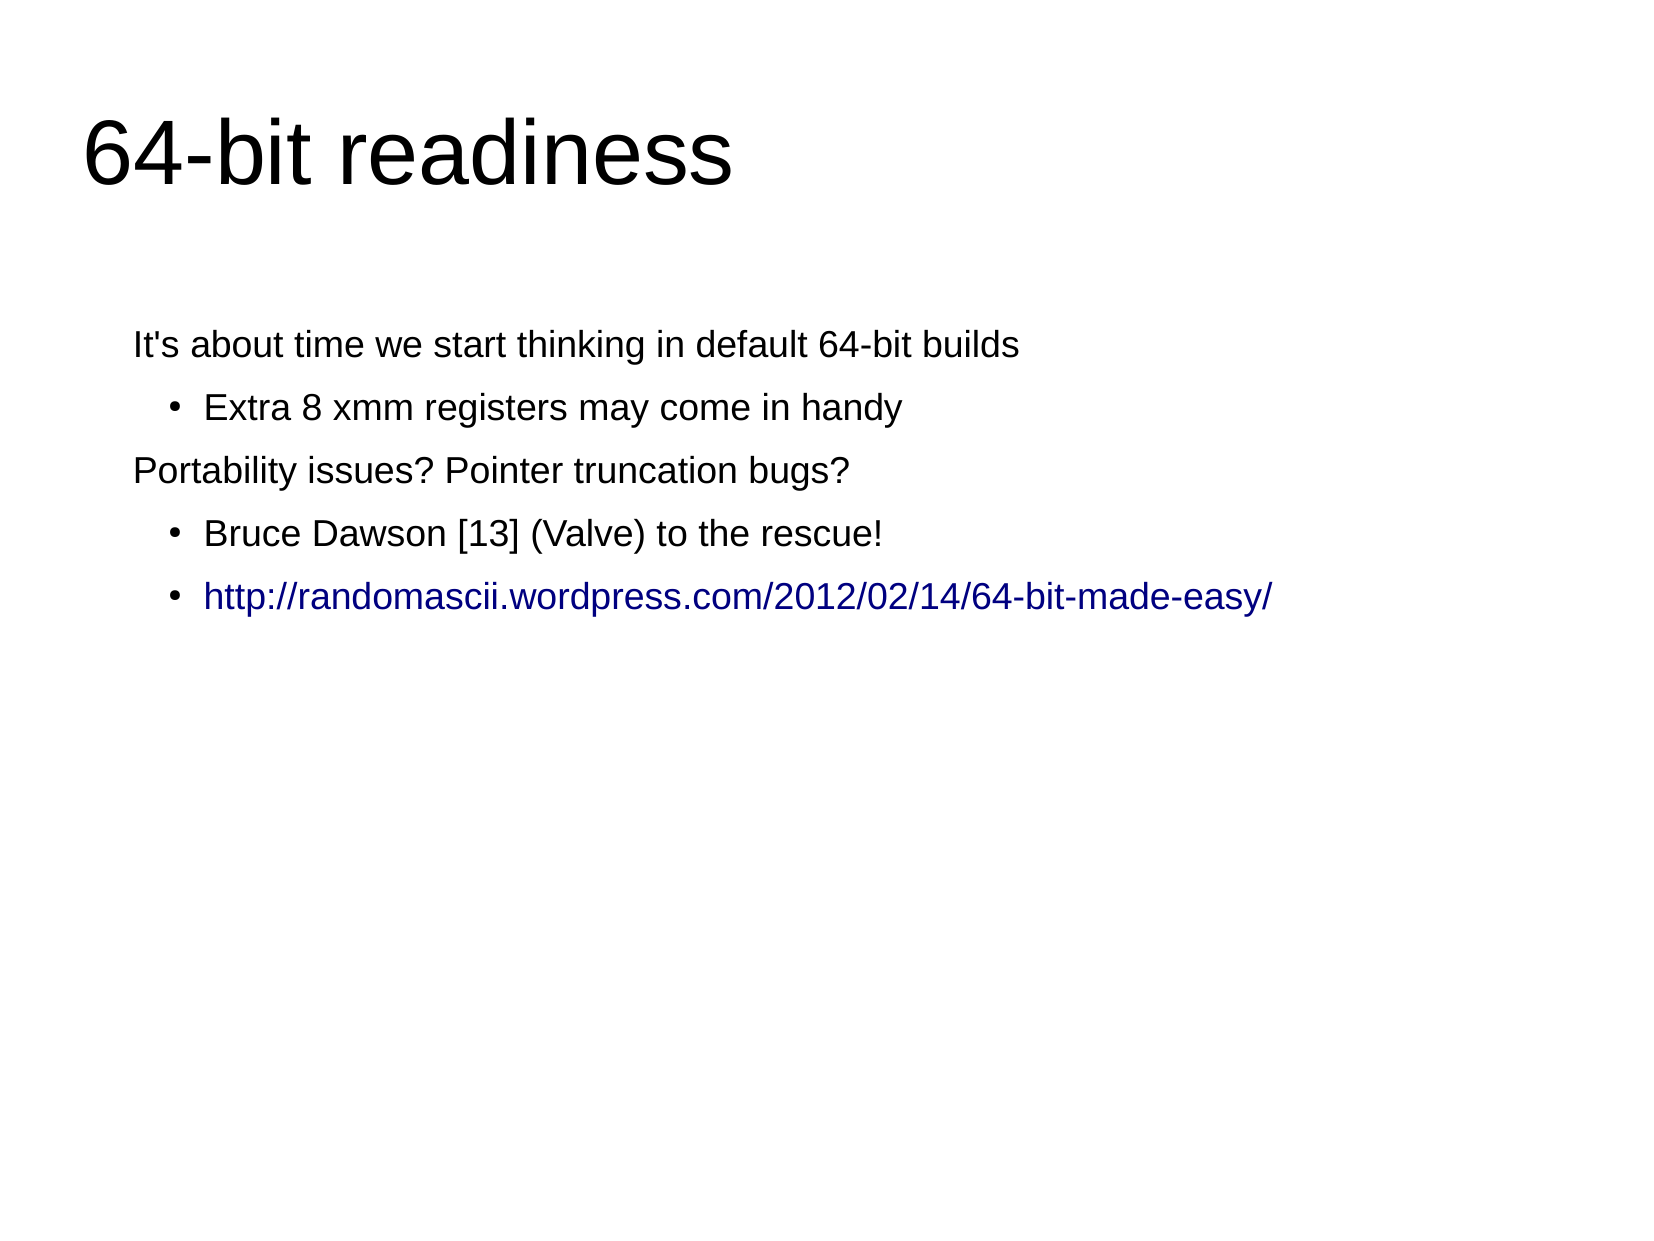

# 64-bit readiness
It's about time we start thinking in default 64-bit builds
Extra 8 xmm registers may come in handy
Portability issues? Pointer truncation bugs?
Bruce Dawson [13] (Valve) to the rescue!
http://randomascii.wordpress.com/2012/02/14/64-bit-made-easy/